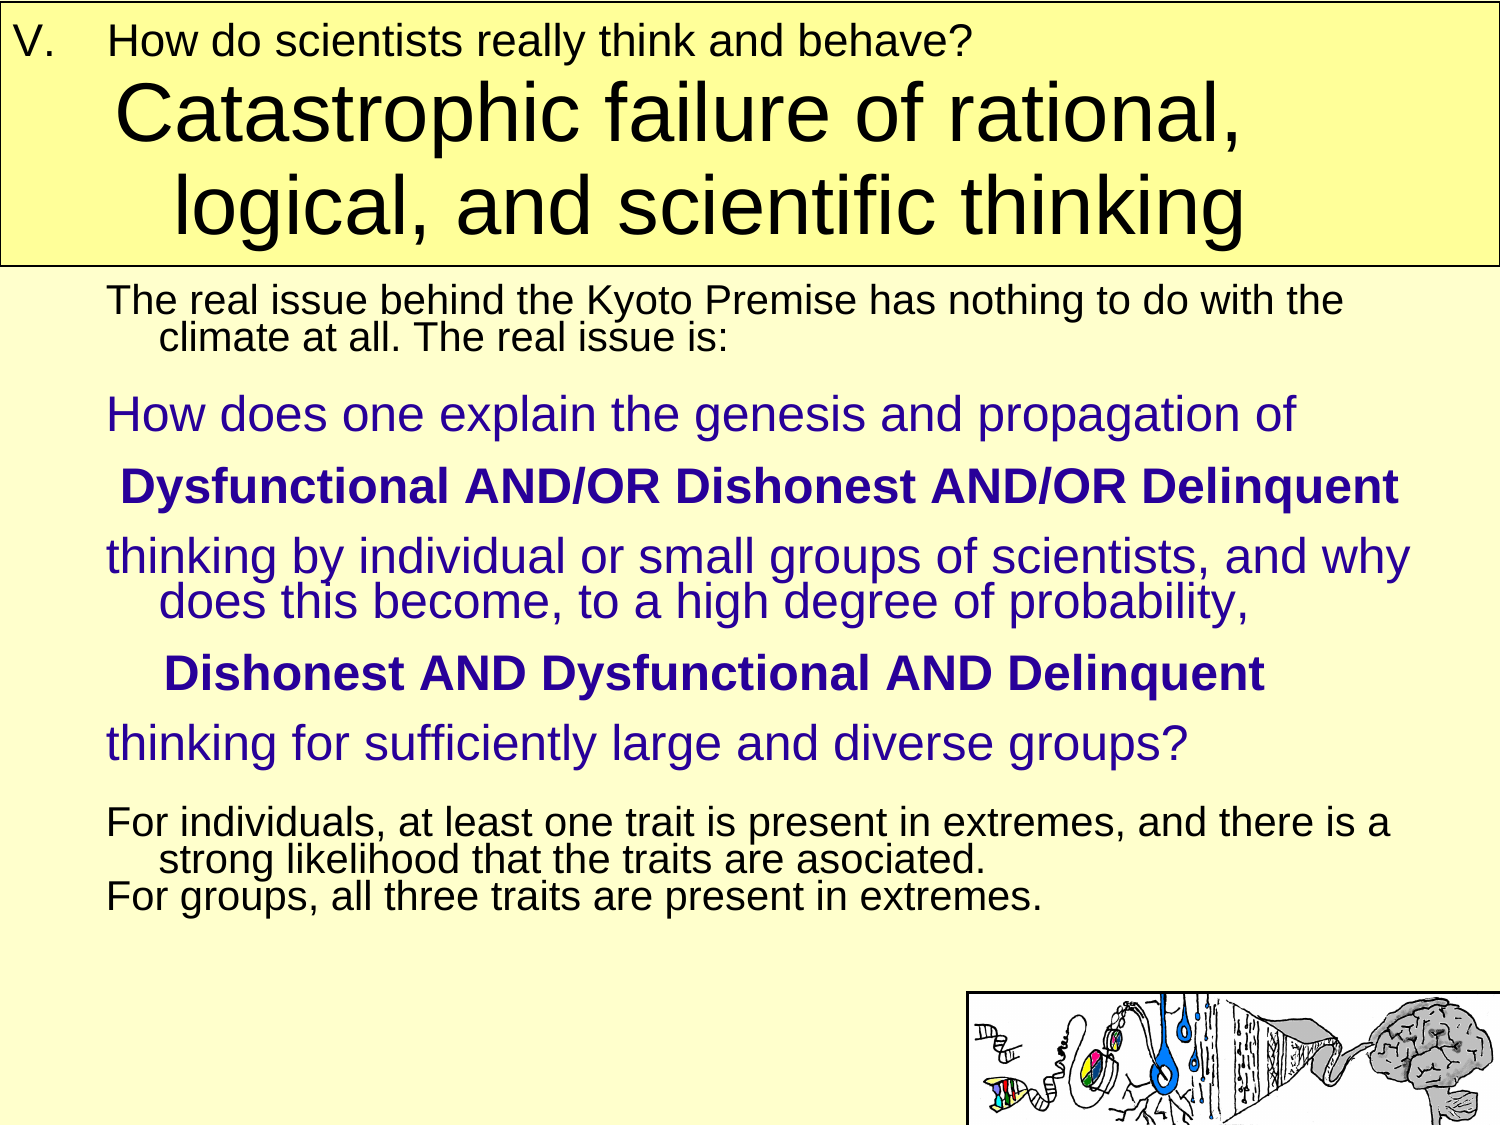

# V. How do scientists really think and behave? Catastrophic failure of rational, logical, and scientific thinking
The real issue behind the Kyoto Premise has nothing to do with the climate at all. The real issue is:
How does one explain the genesis and propagation of
 Dysfunctional AND/OR Dishonest AND/OR Delinquent
thinking by individual or small groups of scientists, and why does this become, to a high degree of probability,
Dishonest AND Dysfunctional AND Delinquent
thinking for sufficiently large and diverse groups?
For individuals, at least one trait is present in extremes, and there is a strong likelihood that the traits are asociated.
For groups, all three traits are present in extremes.